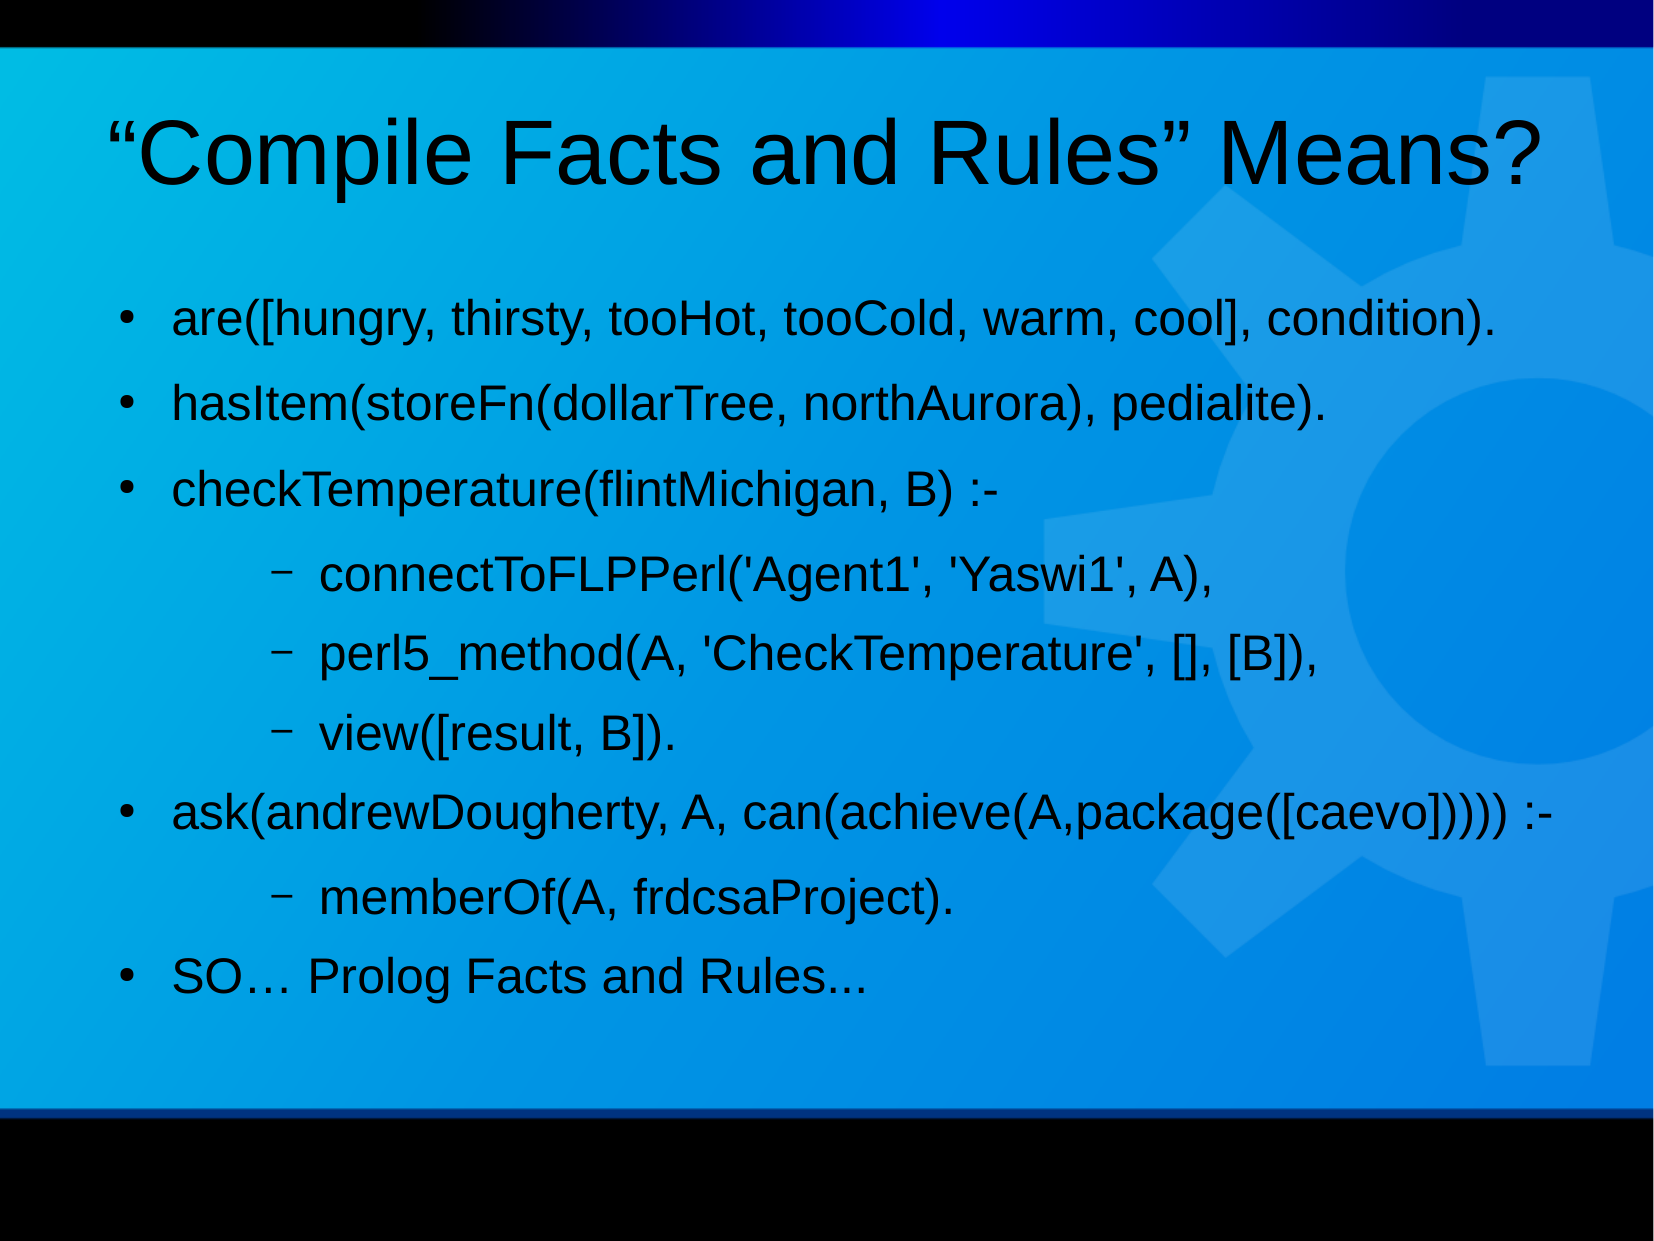

# “Compile Facts and Rules” Means?
are([hungry, thirsty, tooHot, tooCold, warm, cool], condition).
hasItem(storeFn(dollarTree, northAurora), pedialite).
checkTemperature(flintMichigan, B) :-
connectToFLPPerl('Agent1', 'Yaswi1', A),
perl5_method(A, 'CheckTemperature', [], [B]),
view([result, B]).
ask(andrewDougherty, A, can(achieve(A,package([caevo])))) :-
memberOf(A, frdcsaProject).
SO… Prolog Facts and Rules...